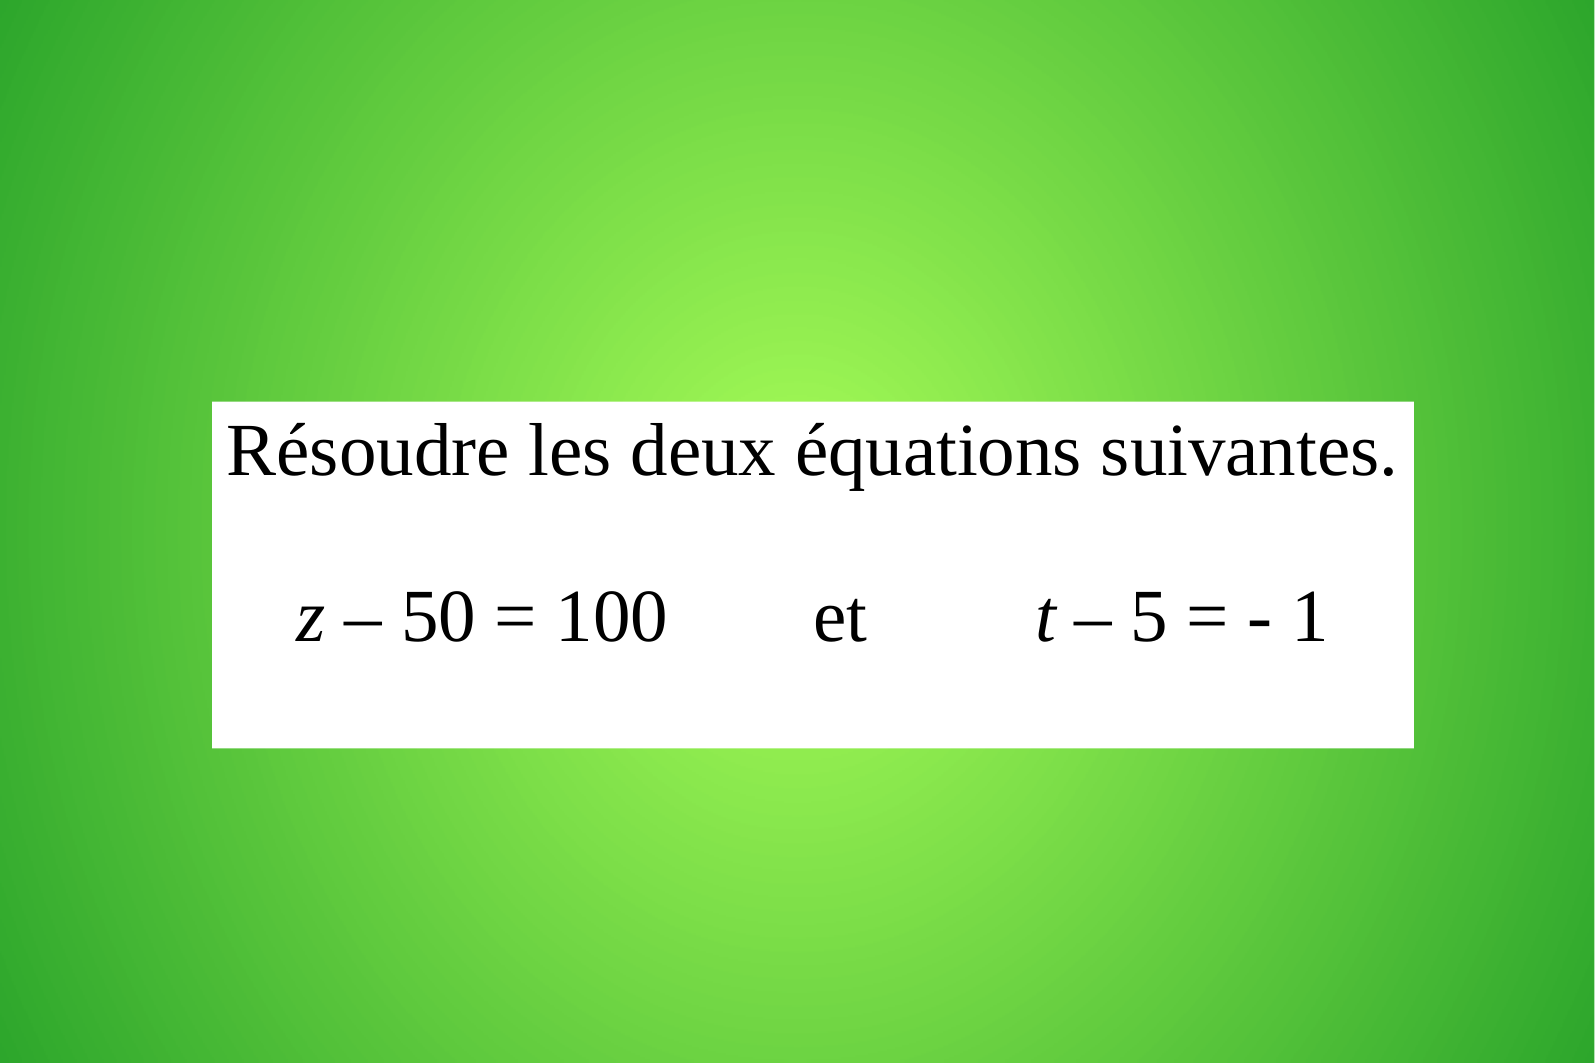

Résoudre les deux équations suivantes.
z – 50 = 100		et			t – 5 = - 1